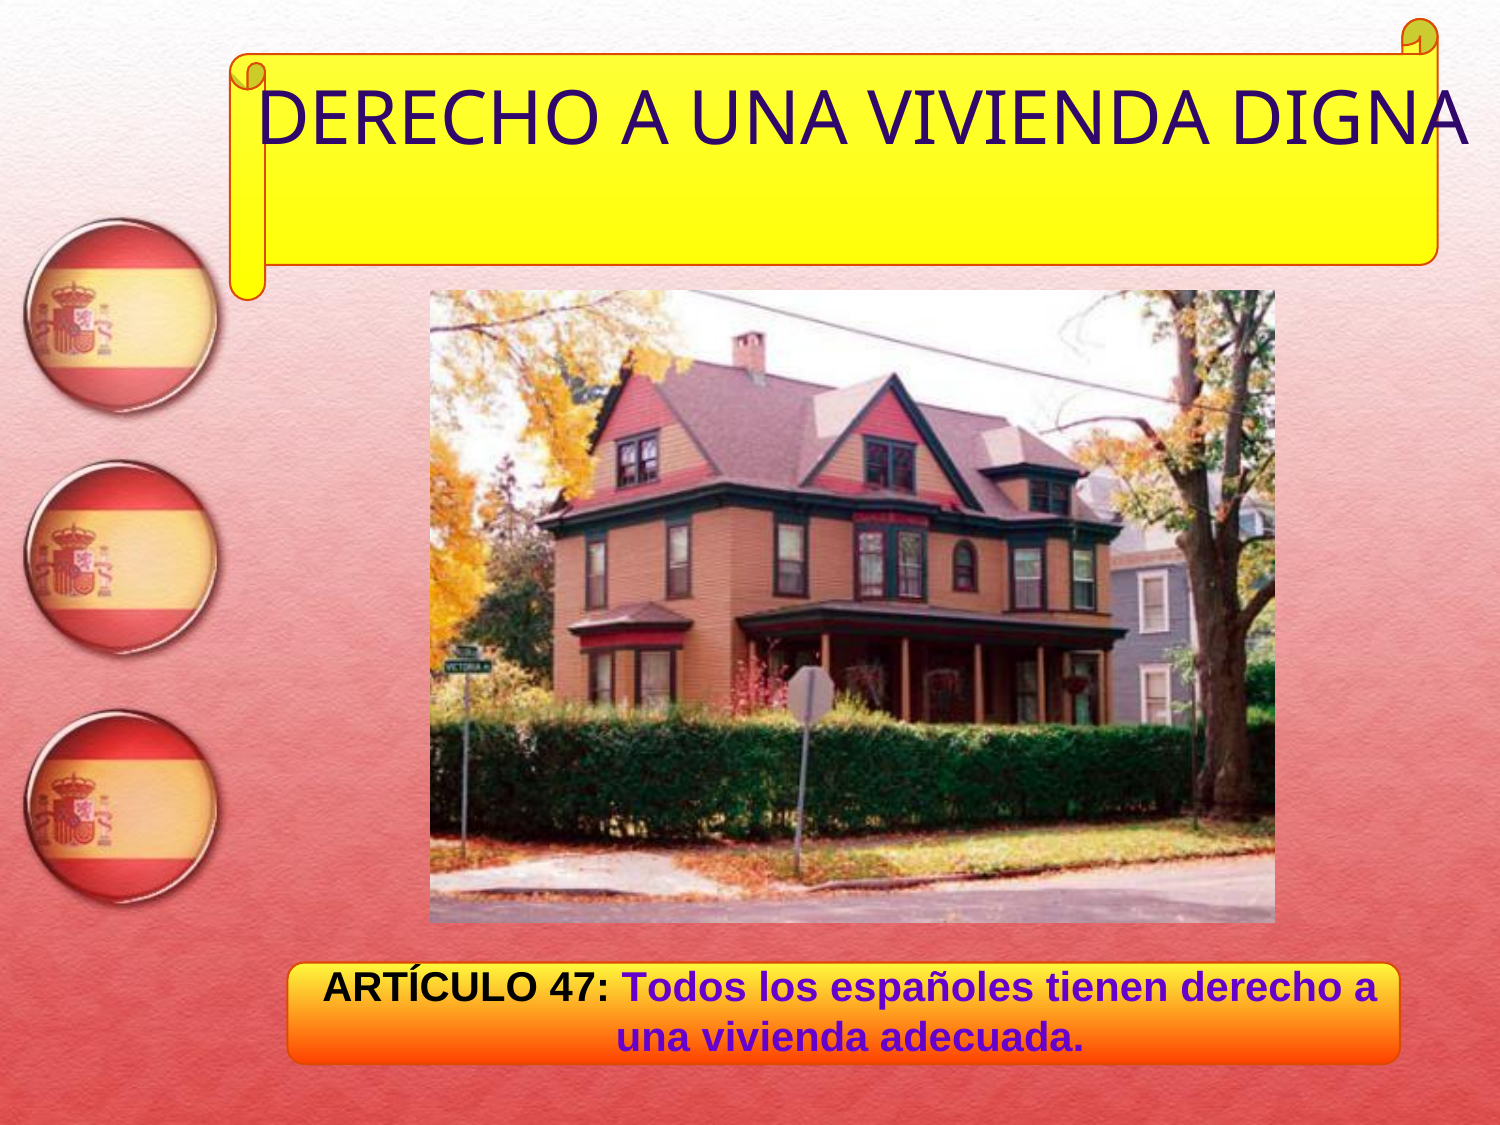

DERECHO A UNA VIVIENDA DIGNA
ARTÍCULO 47: Todos los españoles tienen derecho a una vivienda adecuada.
37